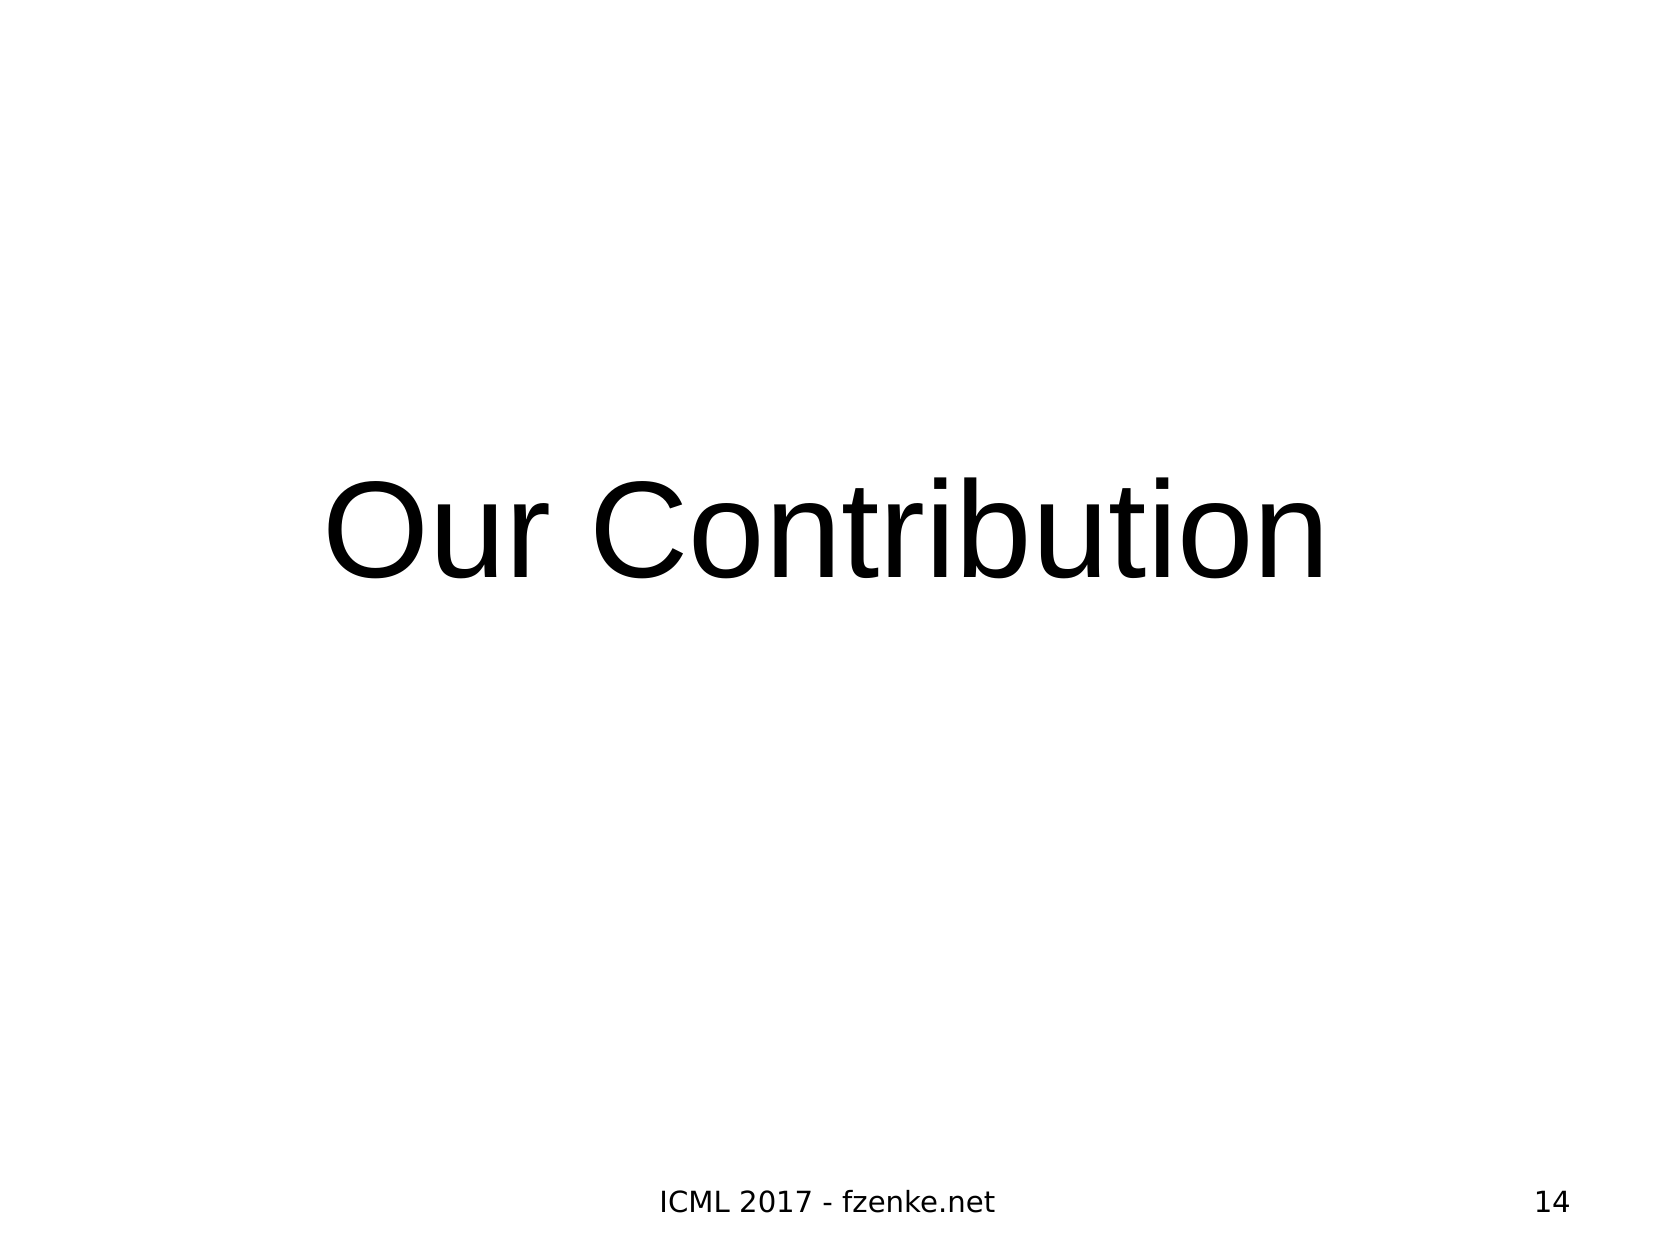

Our Contribution
ICML 2017 - fzenke.net
14